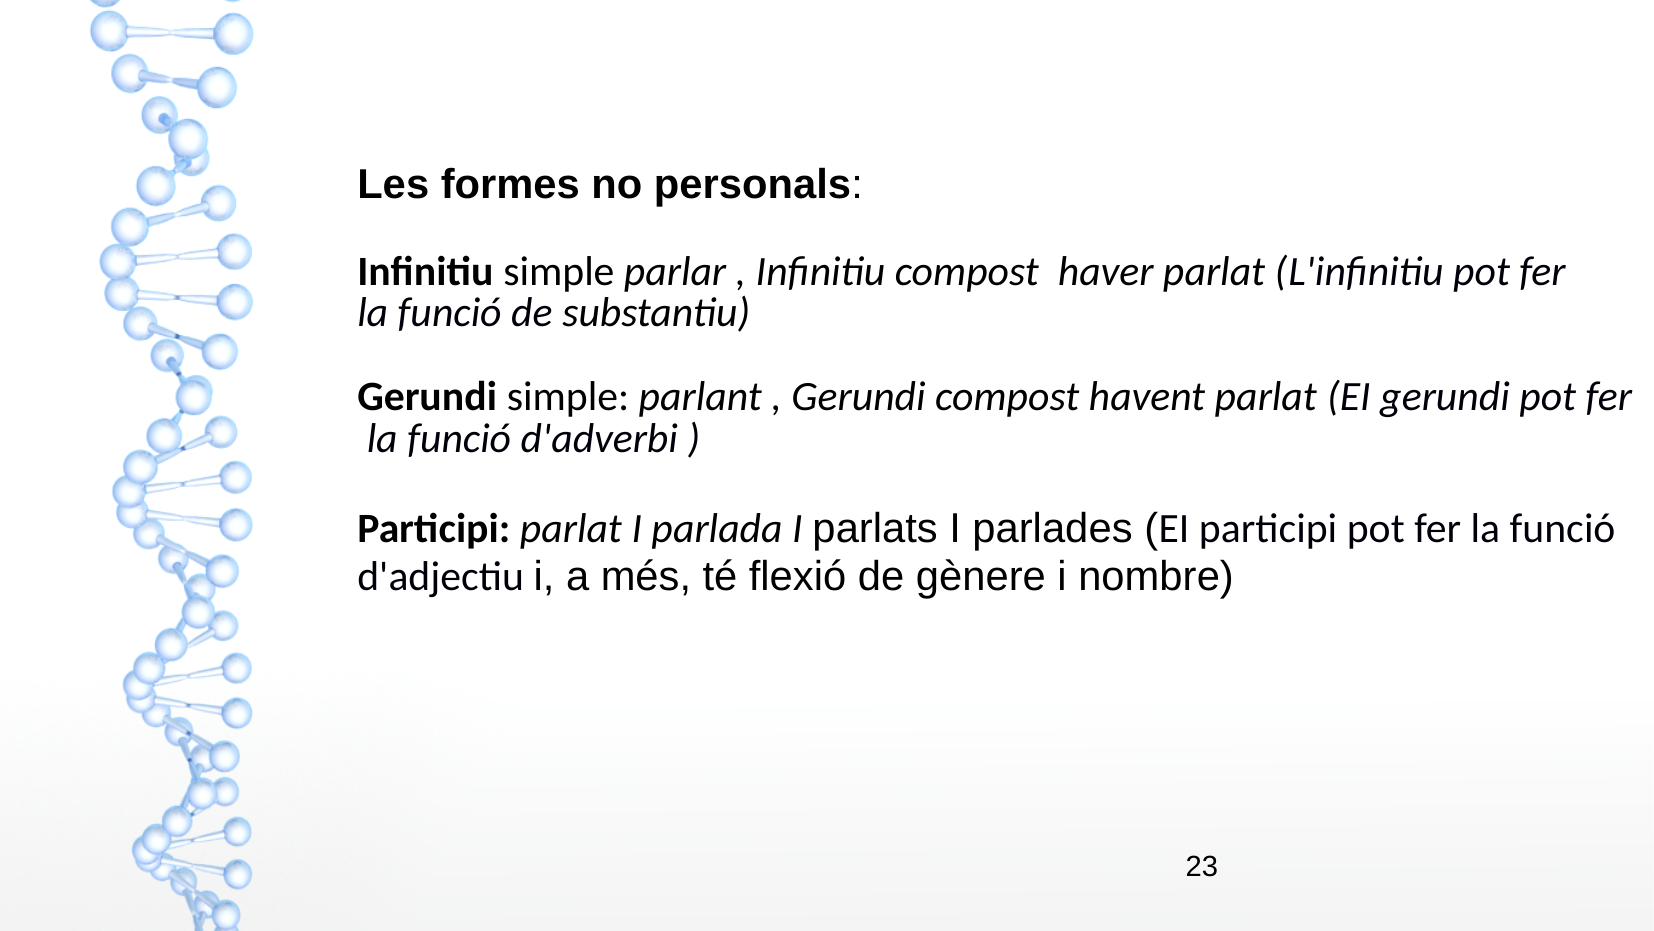

Les formes no personals:
Infinitiu simple parlar , Infinitiu compost haver parlat (L'infinitiu pot fer
la funció de substantiu)
Gerundi simple: parlant , Gerundi compost havent parlat (EI gerundi pot fer
 la funció d'adverbi )
Participi: parlat I parlada I parlats I parlades (EI participi pot fer la funció
d'adjectiu i, a més, té flexió de gènere i nombre)